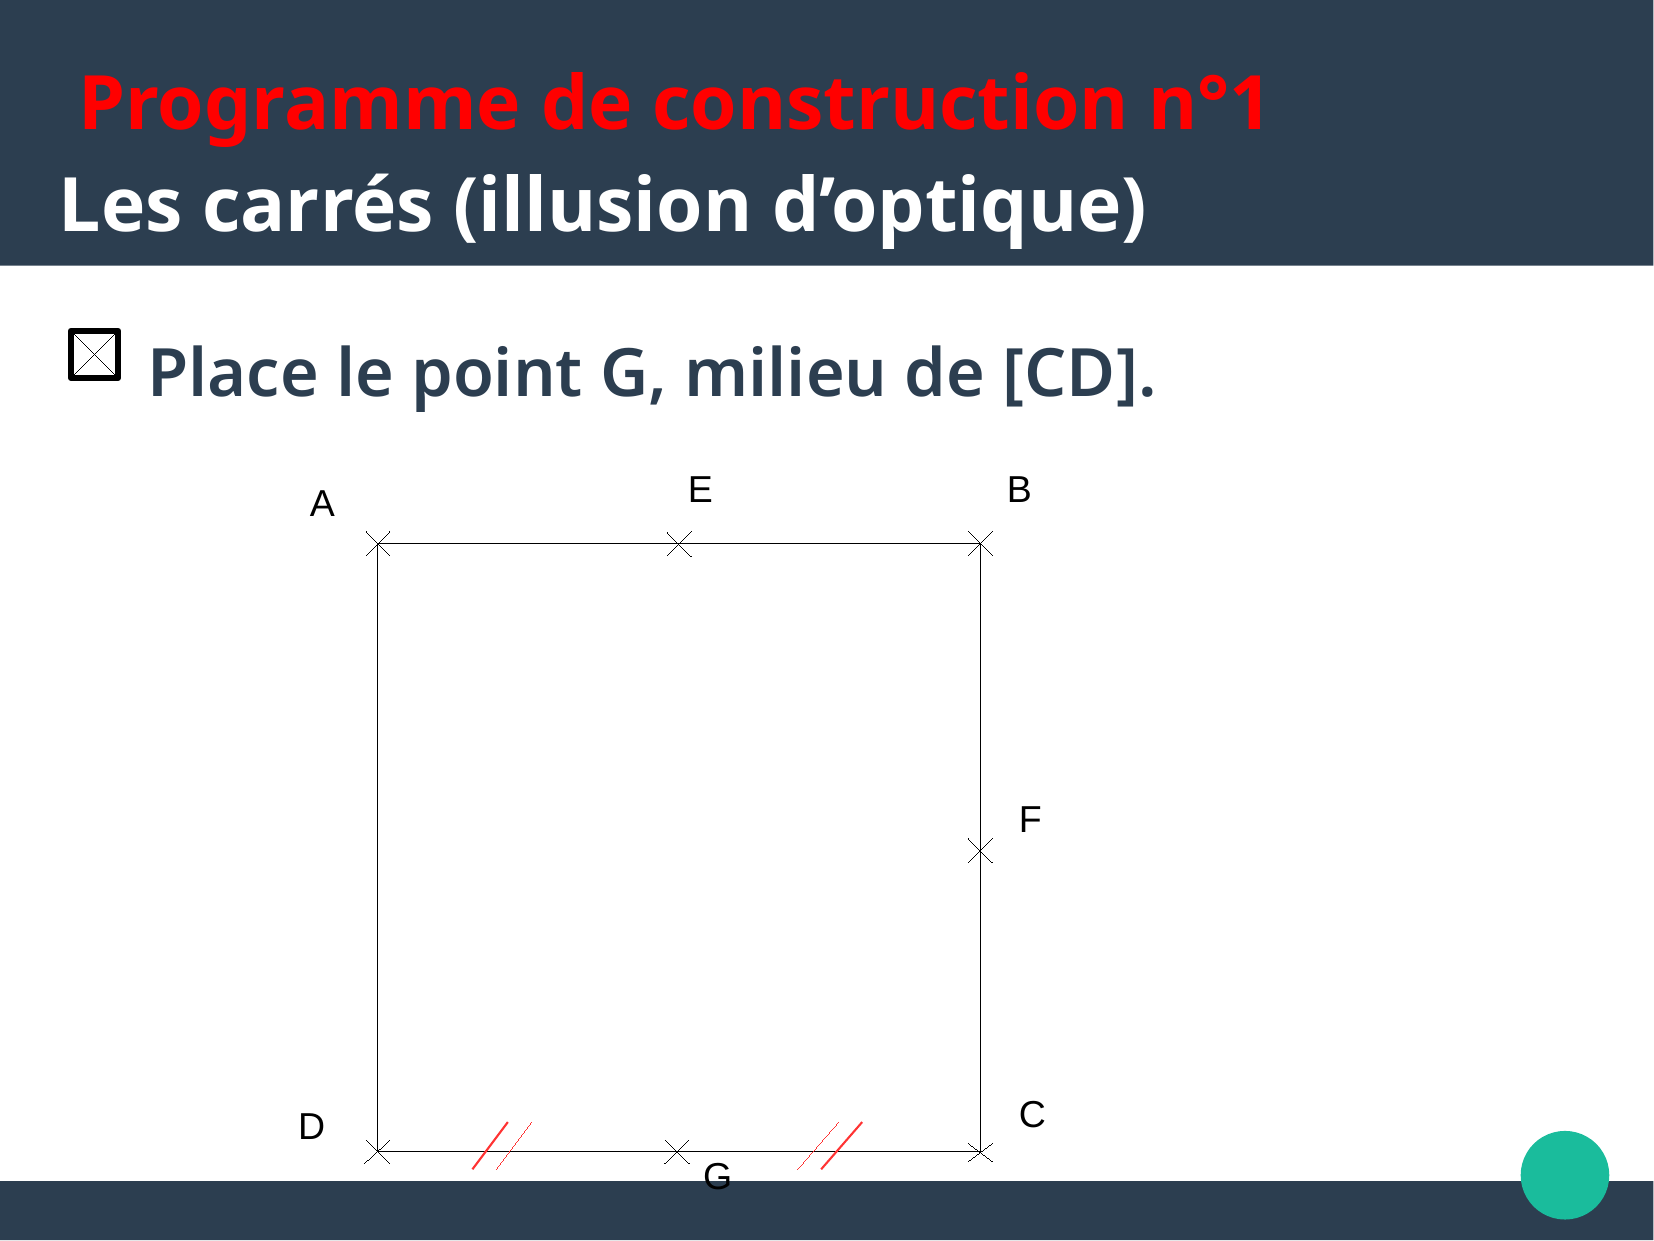

# Programme de construction n°1 Les carrés (illusion d’optique)
 Place le point G, milieu de [CD].
E
B
A
F
C
D
G